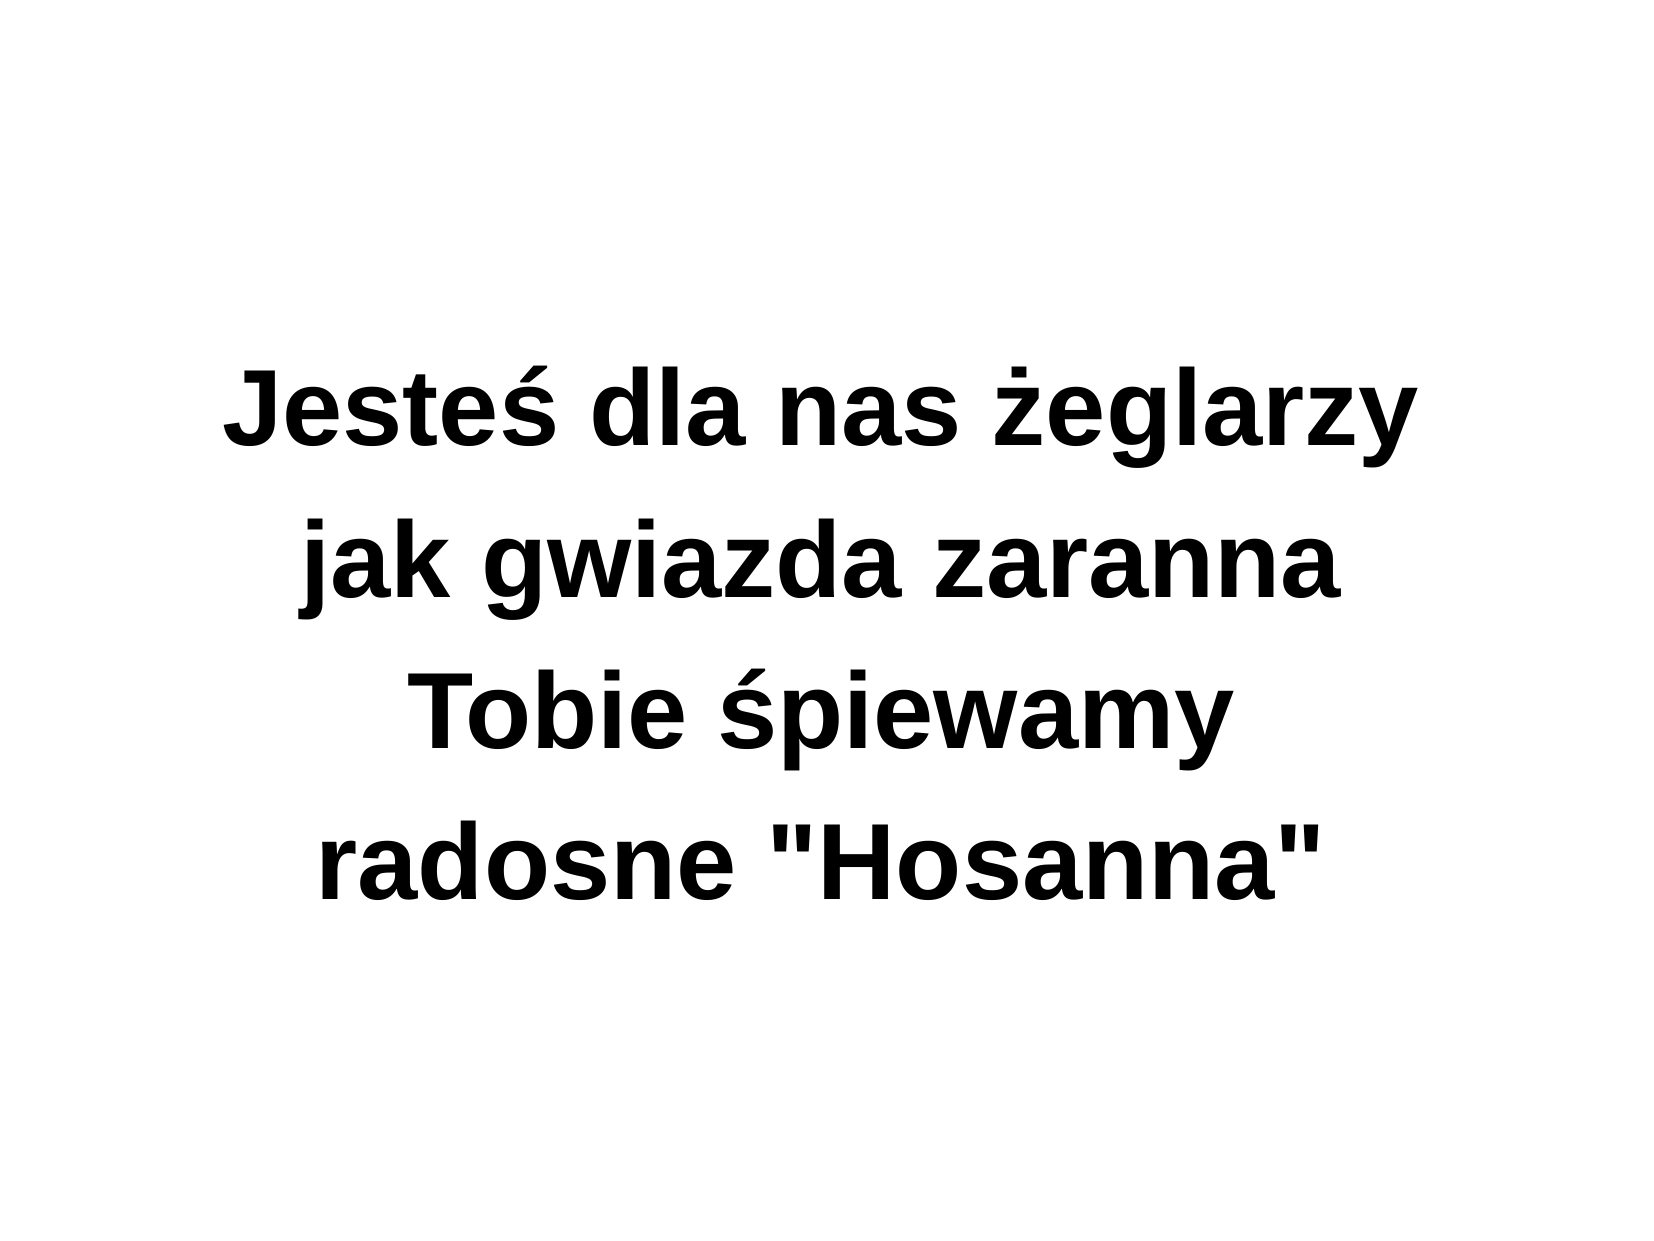

# Jesteś dla nas żeglarzy
jak gwiazda zaranna
Tobie śpiewamy
radosne "Hosanna"